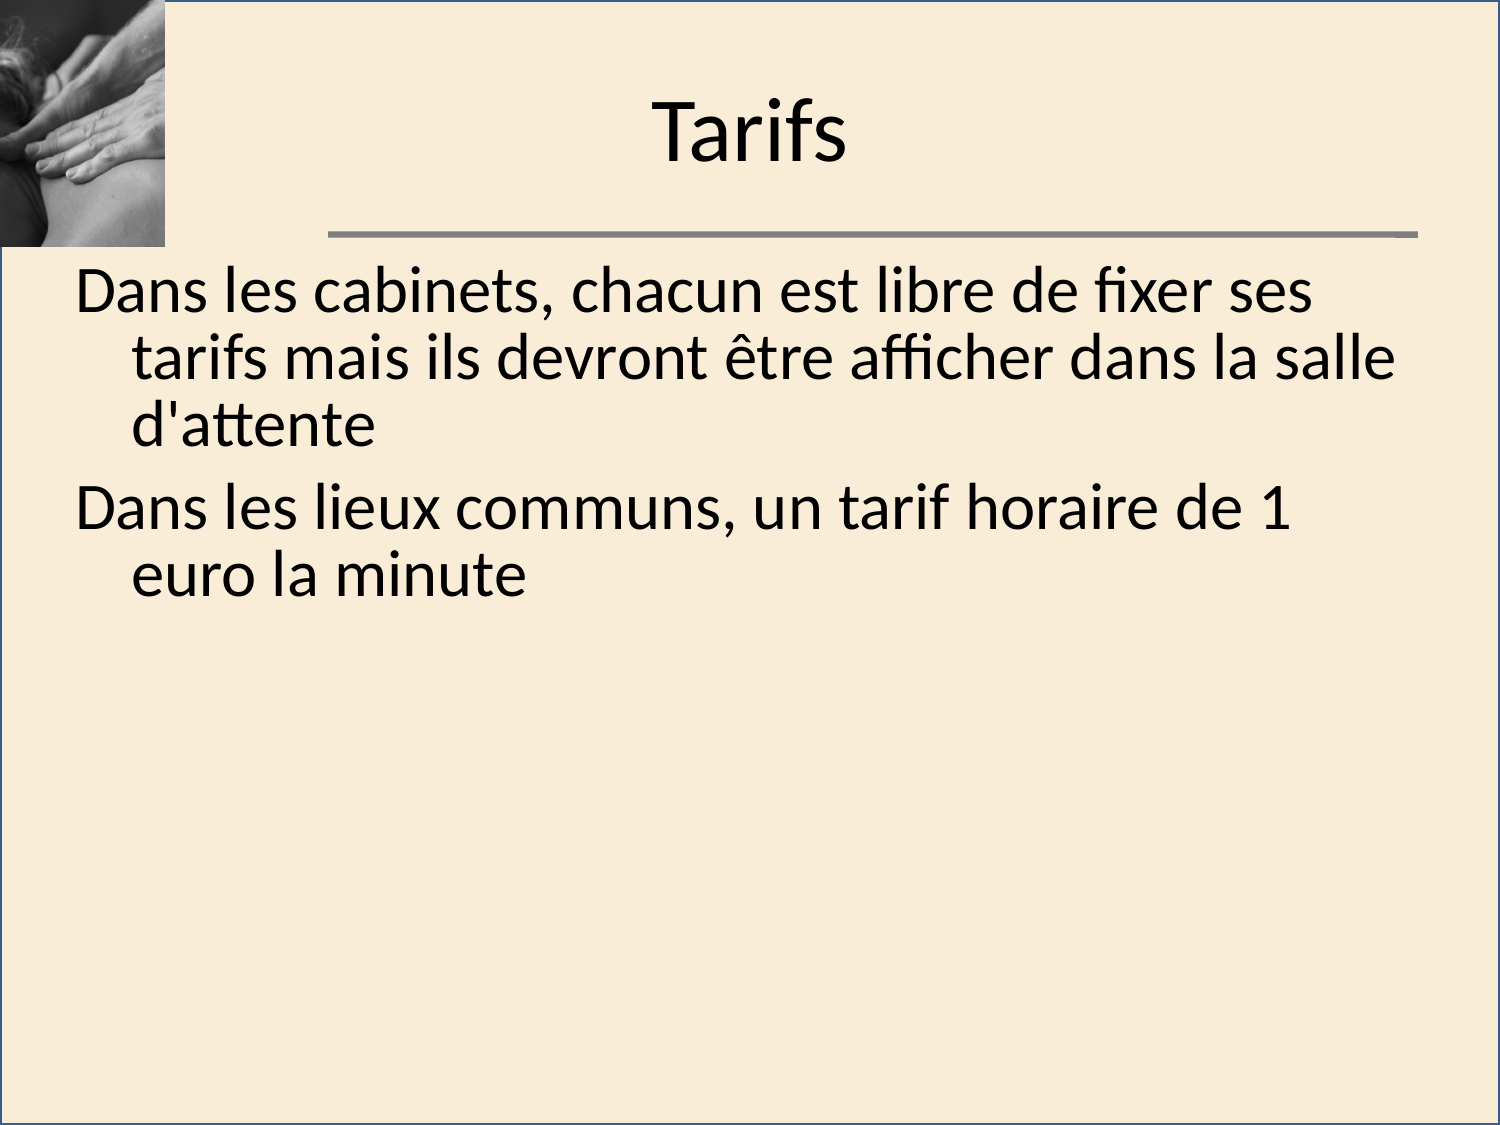

# Tarifs
Dans les cabinets, chacun est libre de fixer ses tarifs mais ils devront être afficher dans la salle d'attente
Dans les lieux communs, un tarif horaire de 1 euro la minute